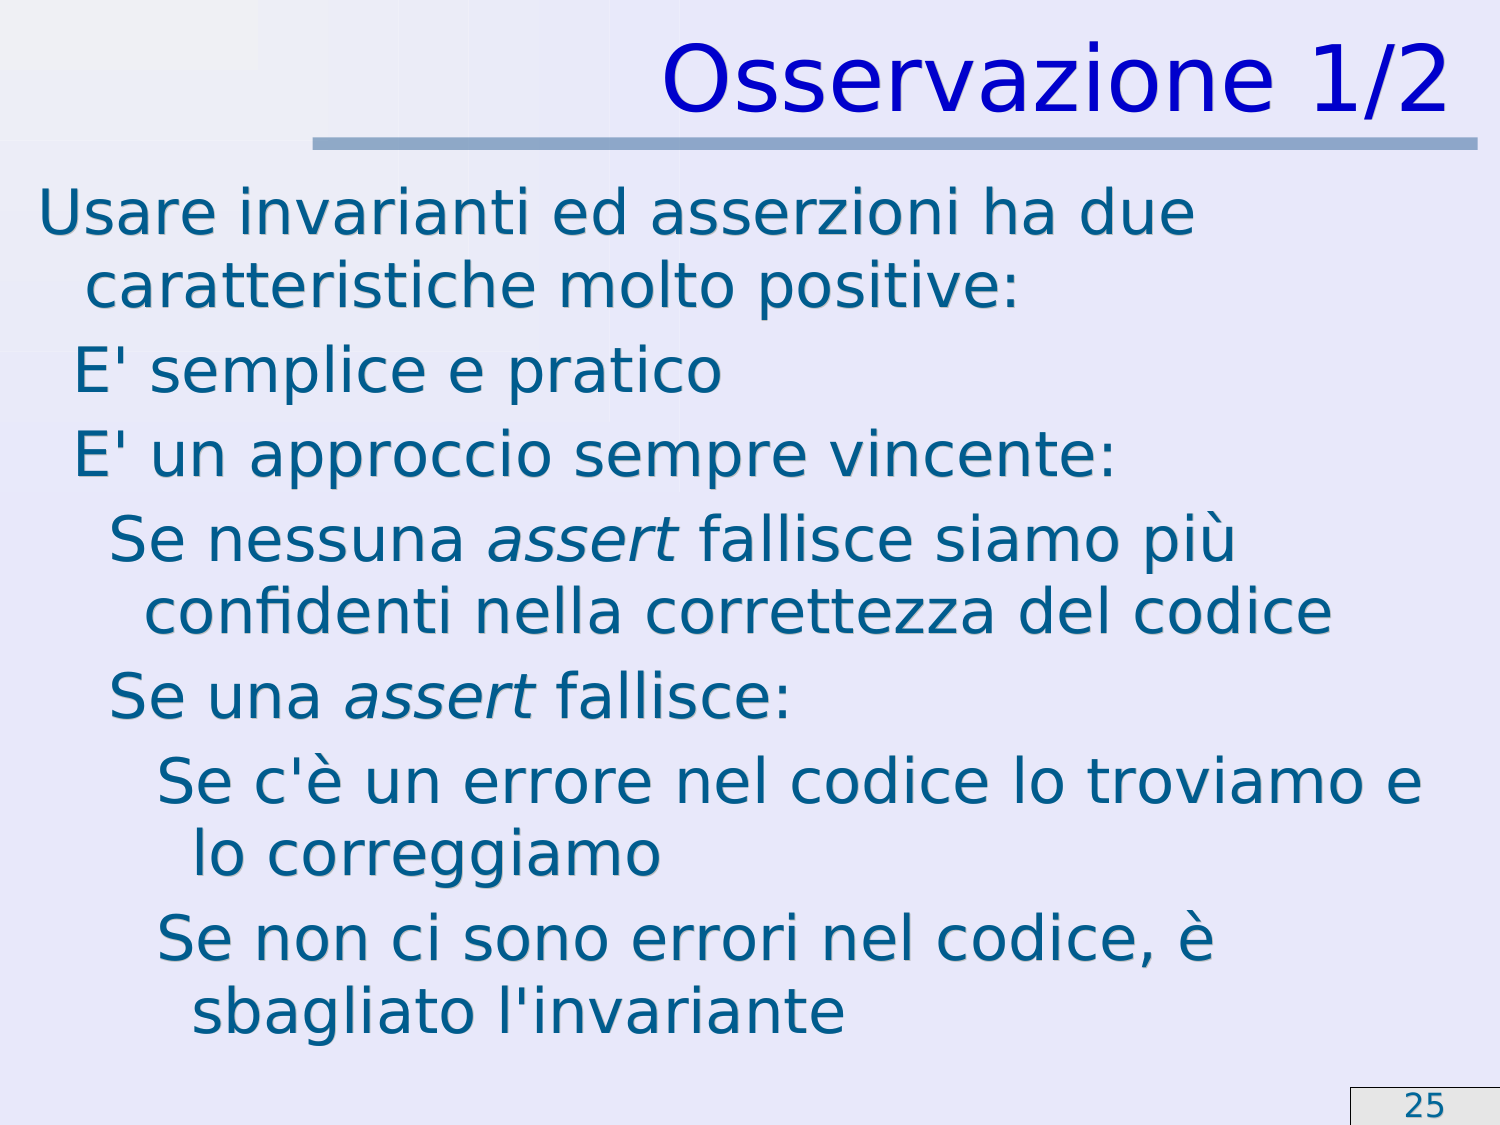

# Osservazione 1/2
Usare invarianti ed asserzioni ha due caratteristiche molto positive:
E' semplice e pratico
E' un approccio sempre vincente:
Se nessuna assert fallisce siamo più confidenti nella correttezza del codice
Se una assert fallisce:
Se c'è un errore nel codice lo troviamo e lo correggiamo
Se non ci sono errori nel codice, è sbagliato l'invariante